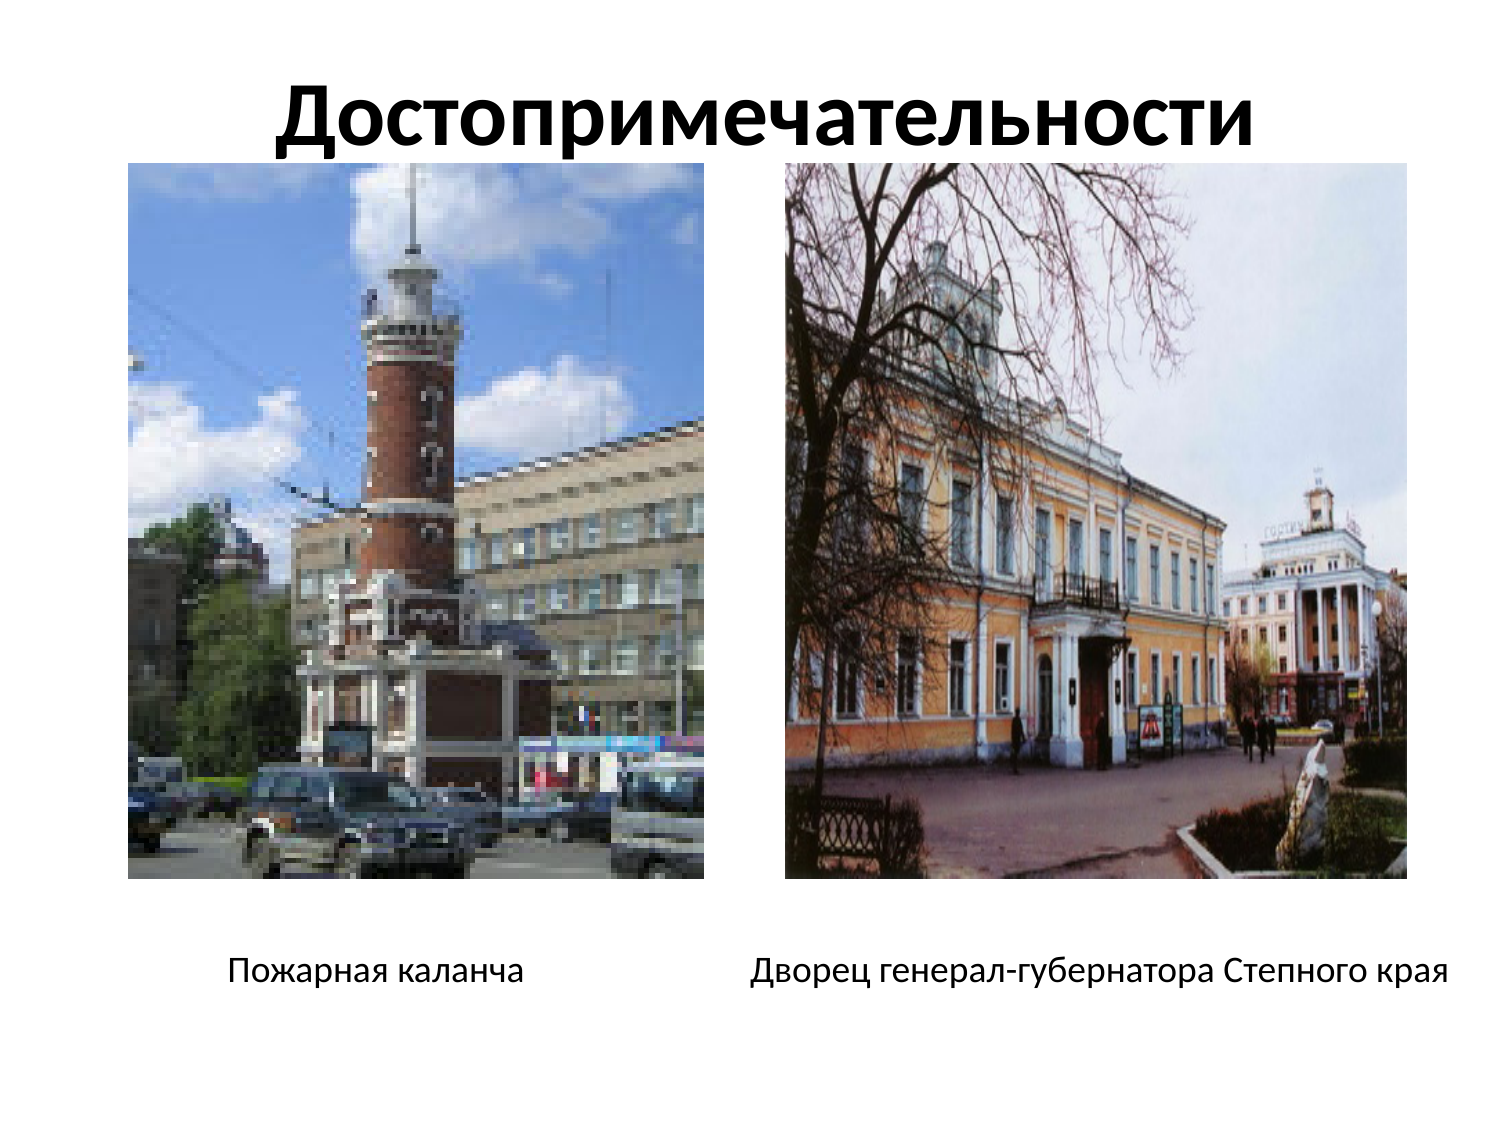

# Достопримечательности
Пожарная каланча
Дворец генерал-губернатора Степного края